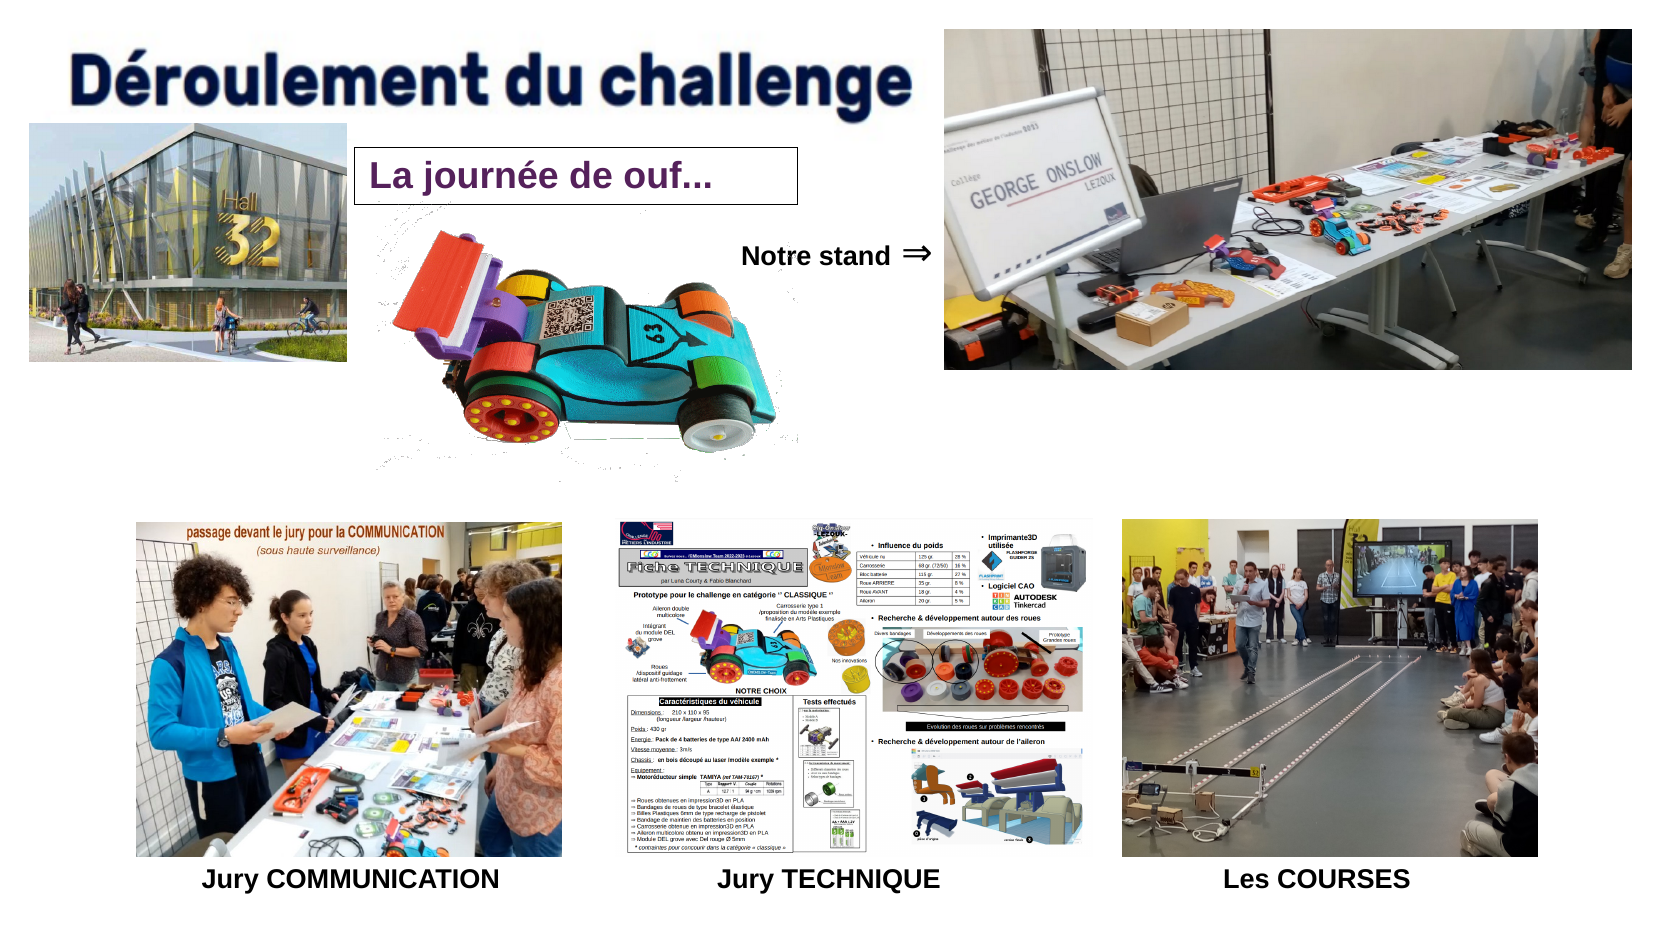

La journée de ouf...
Notre stand ⇒
Jury COMMUNICATION
Jury TECHNIQUE
Les COURSES